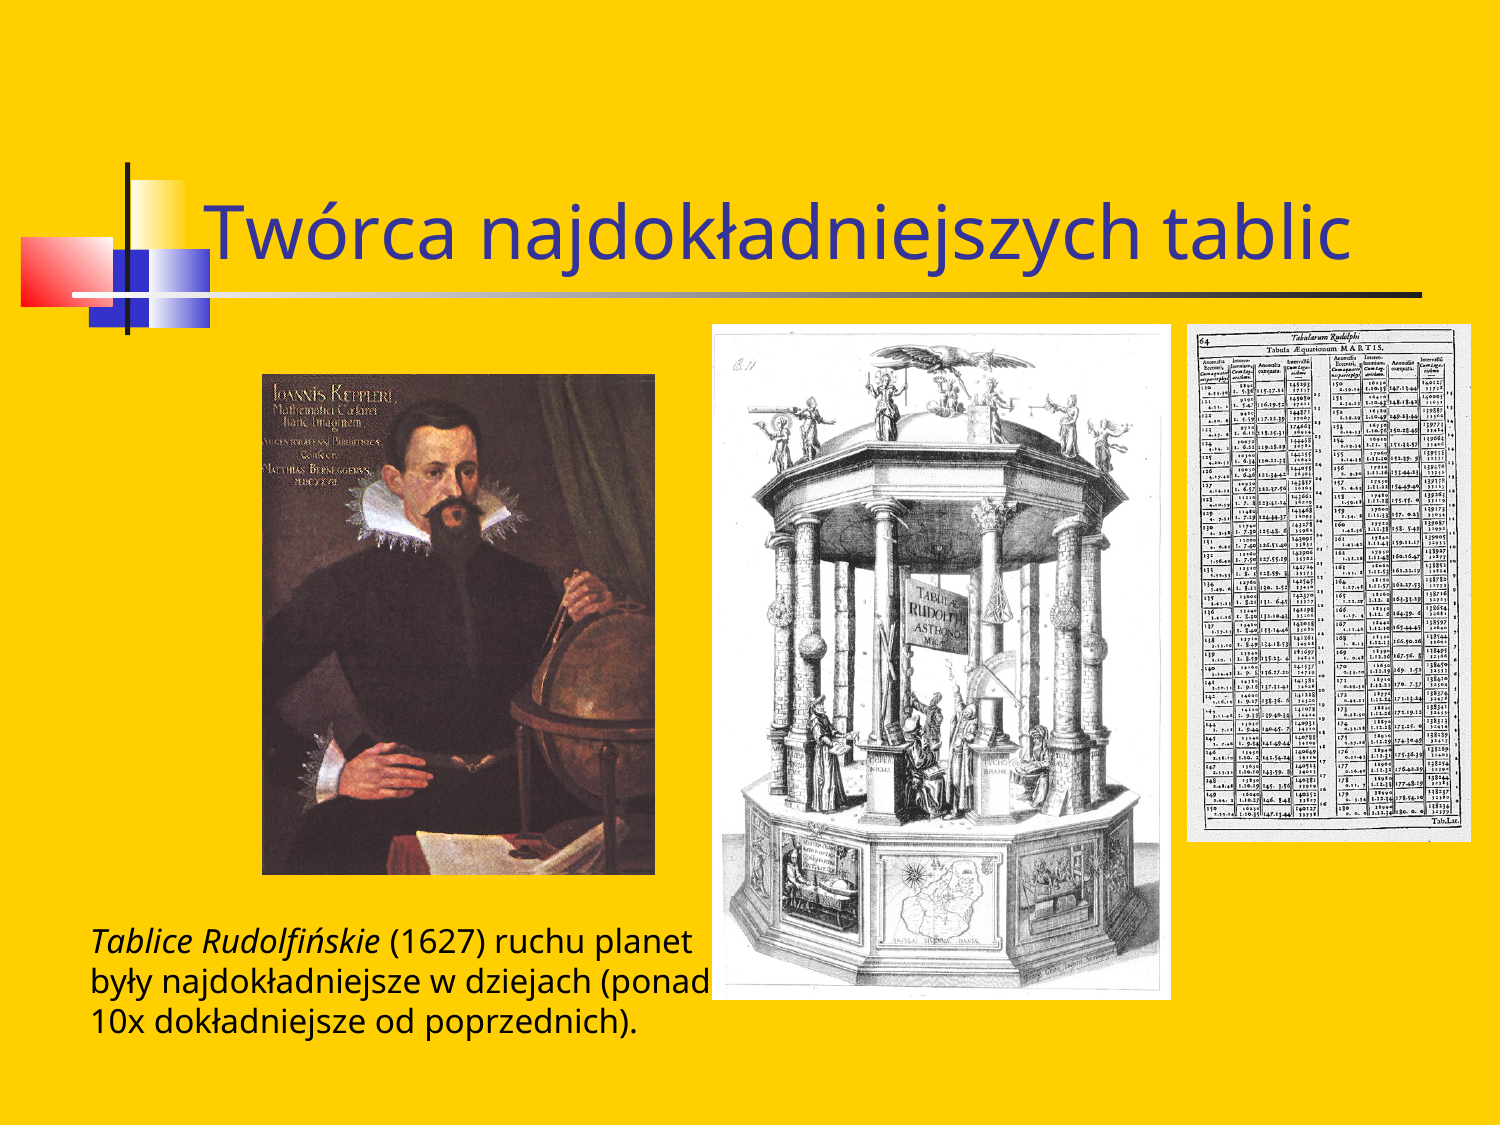

# Twórca najdokładniejszych tablic
Tablice Rudolfińskie (1627) ruchu planet były najdokładniejsze w dziejach (ponad 10x dokładniejsze od poprzednich).